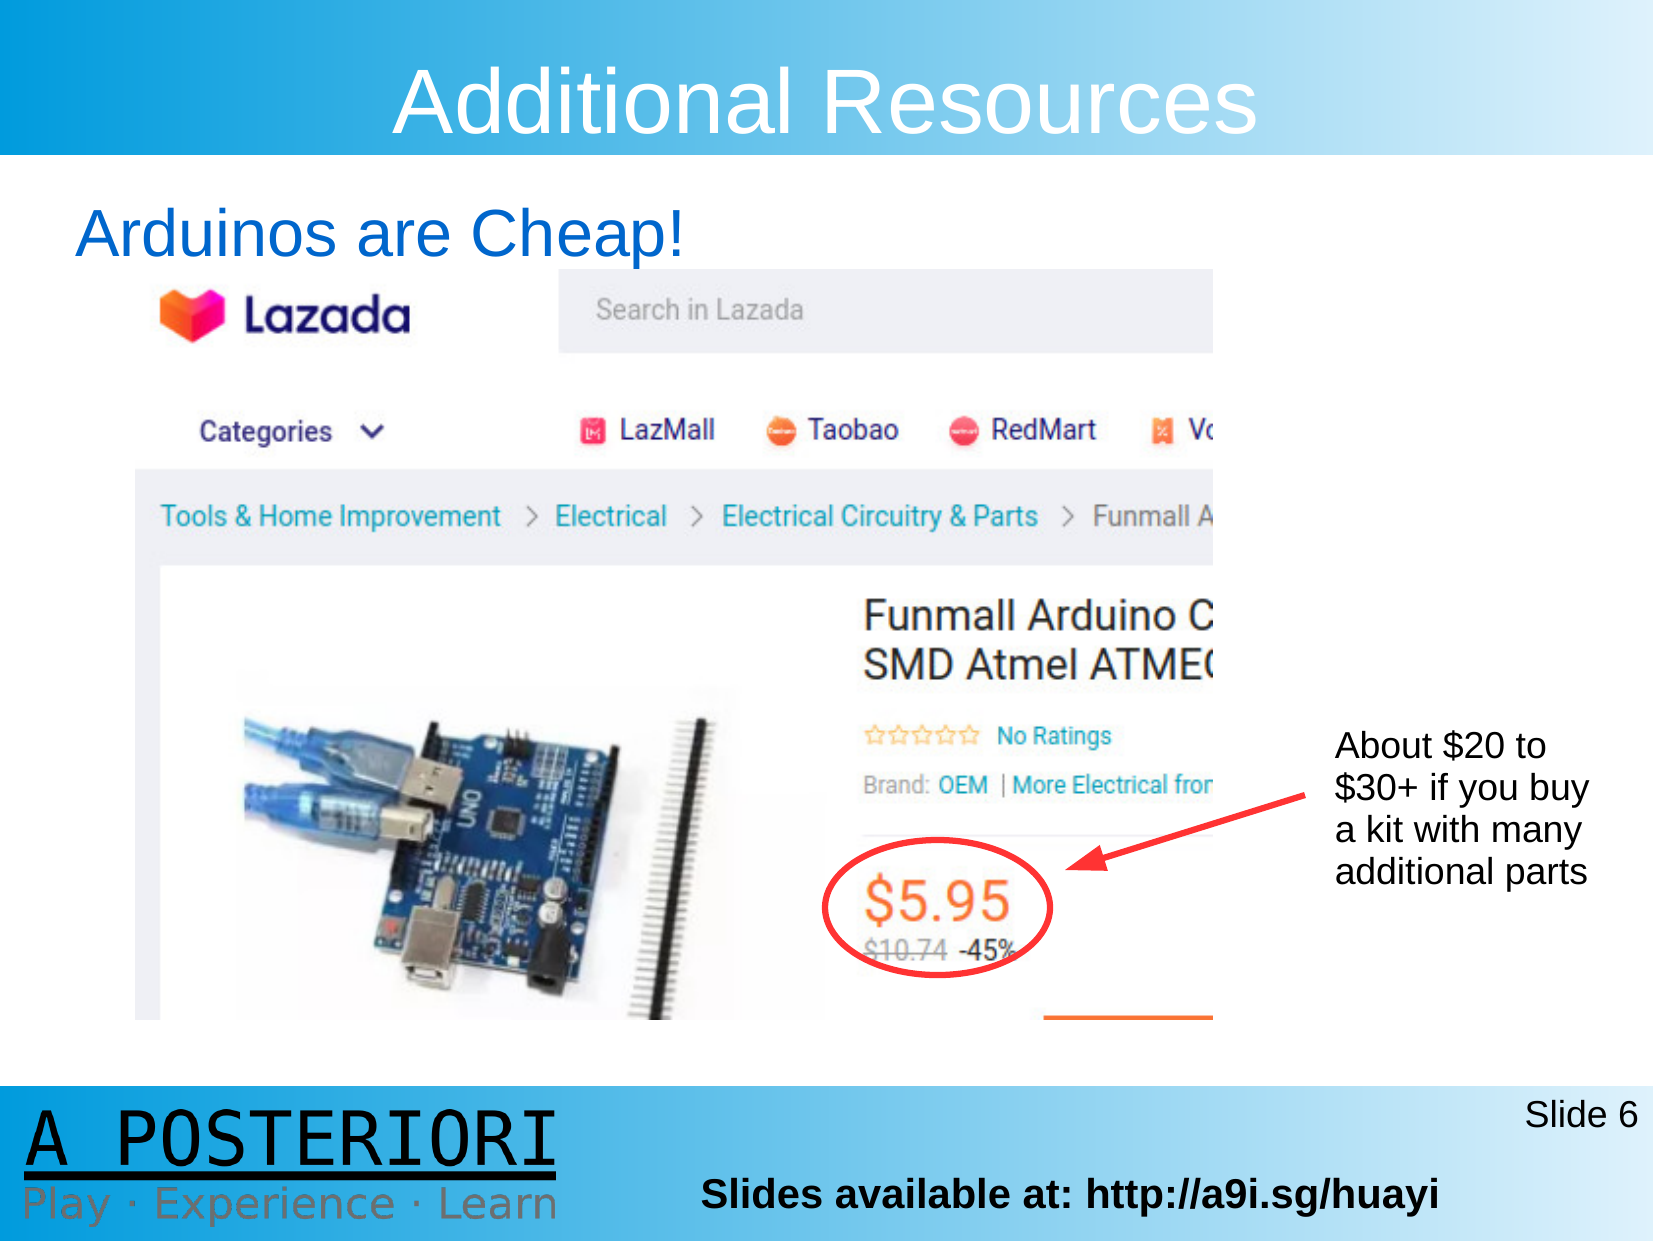

# Additional Resources
Arduinos are Cheap!
About $20 to $30+ if you buy a kit with many additional parts